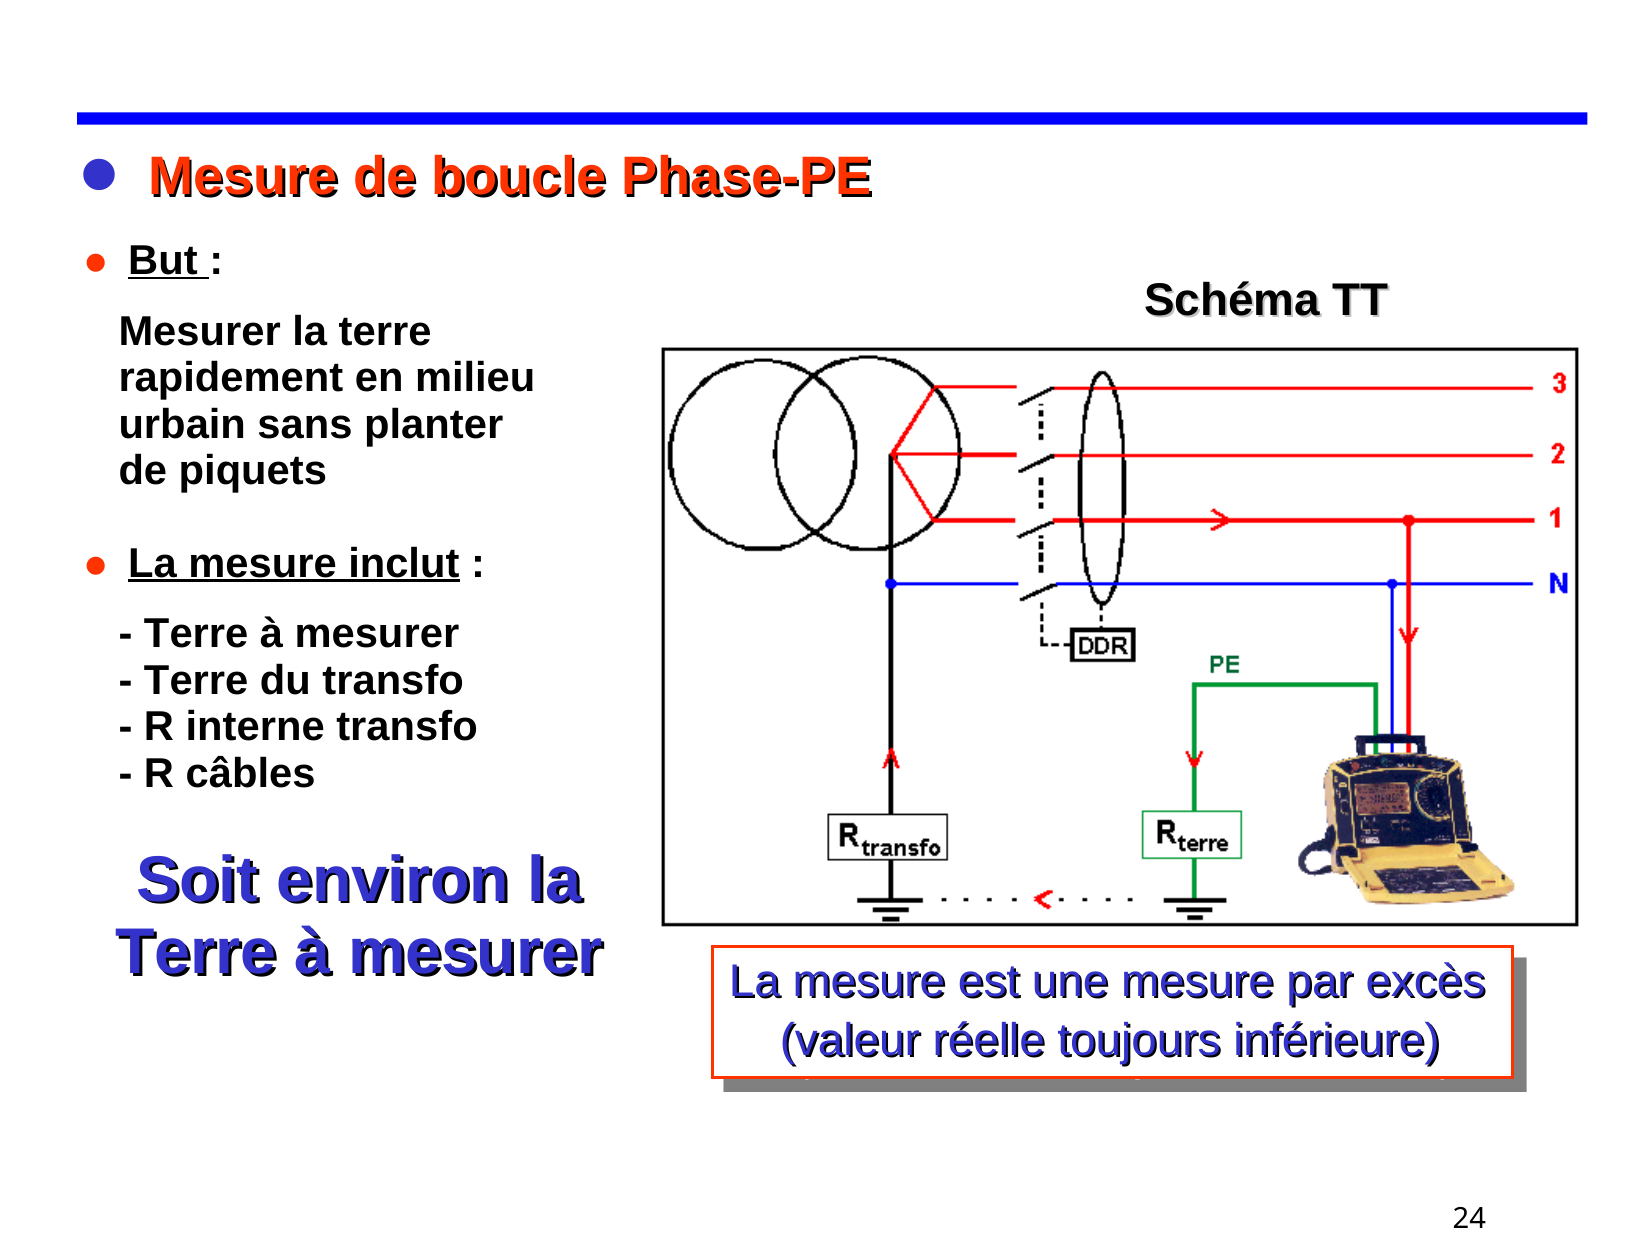

 Mesure de boucle Phase-PE
 But :
 Mesurer la terre
 rapidement en milieu
 urbain sans planter
 de piquets
 La mesure inclut :
 - Terre à mesurer
 - Terre du transfo
 - R interne transfo
 - R câbles
Soit environ la
Terre à mesurer
Schéma TT
La mesure est une mesure par excès
 (valeur réelle toujours inférieure)‏